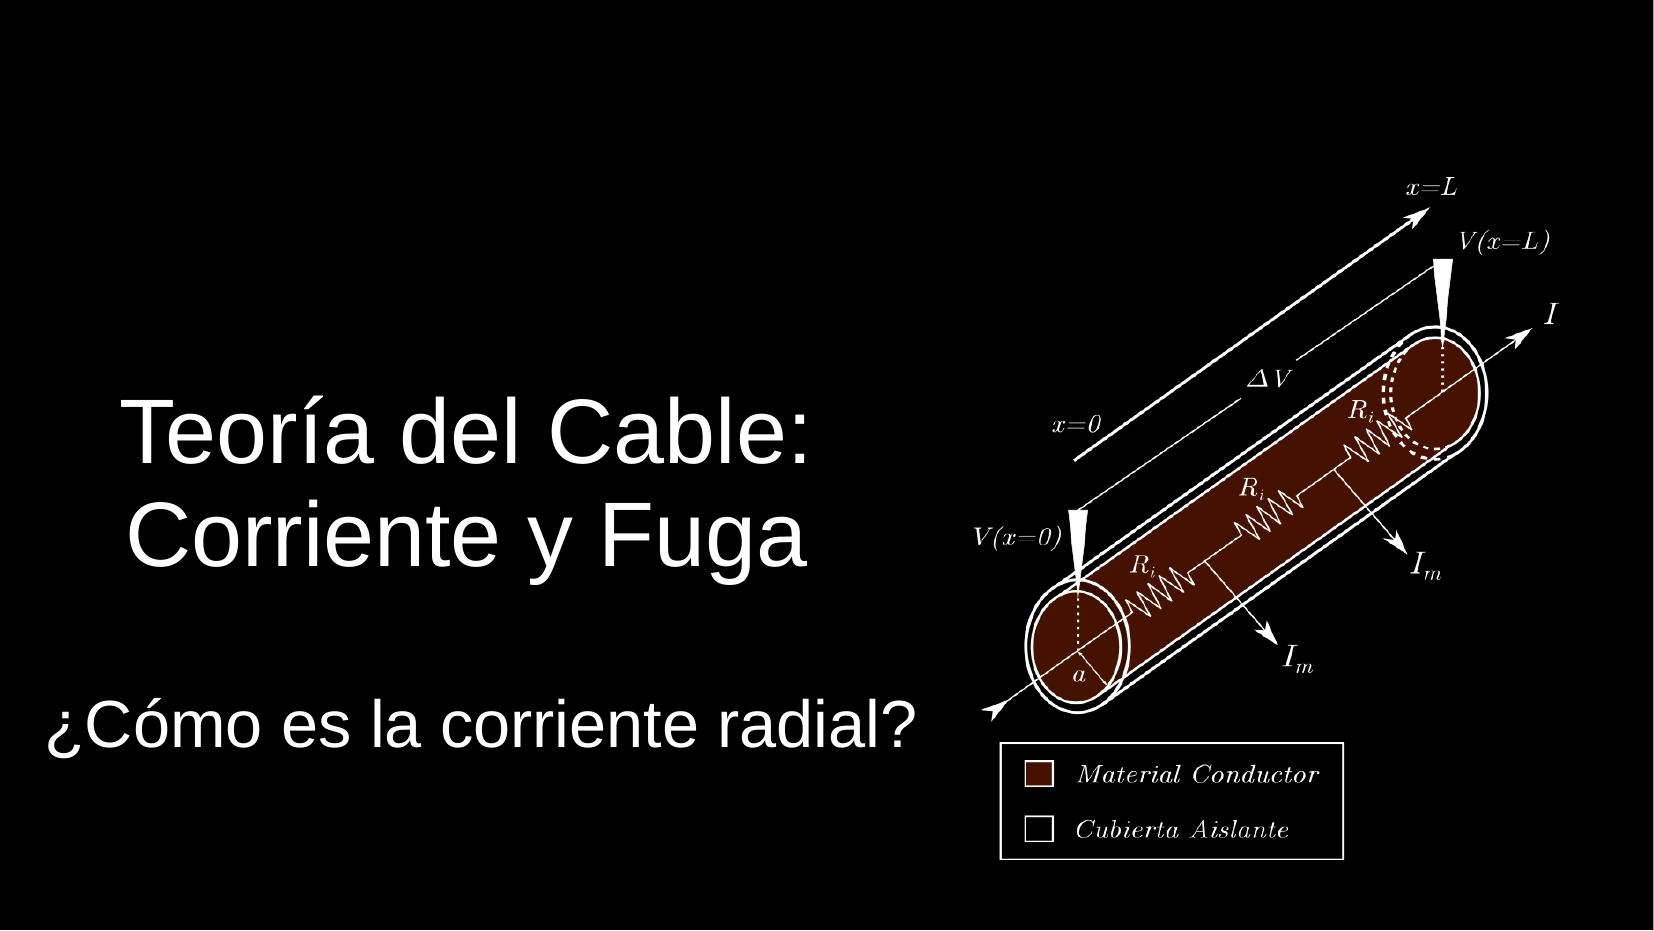

# Teoría del Cable: Corriente y Fuga
¿Cómo es la corriente radial?